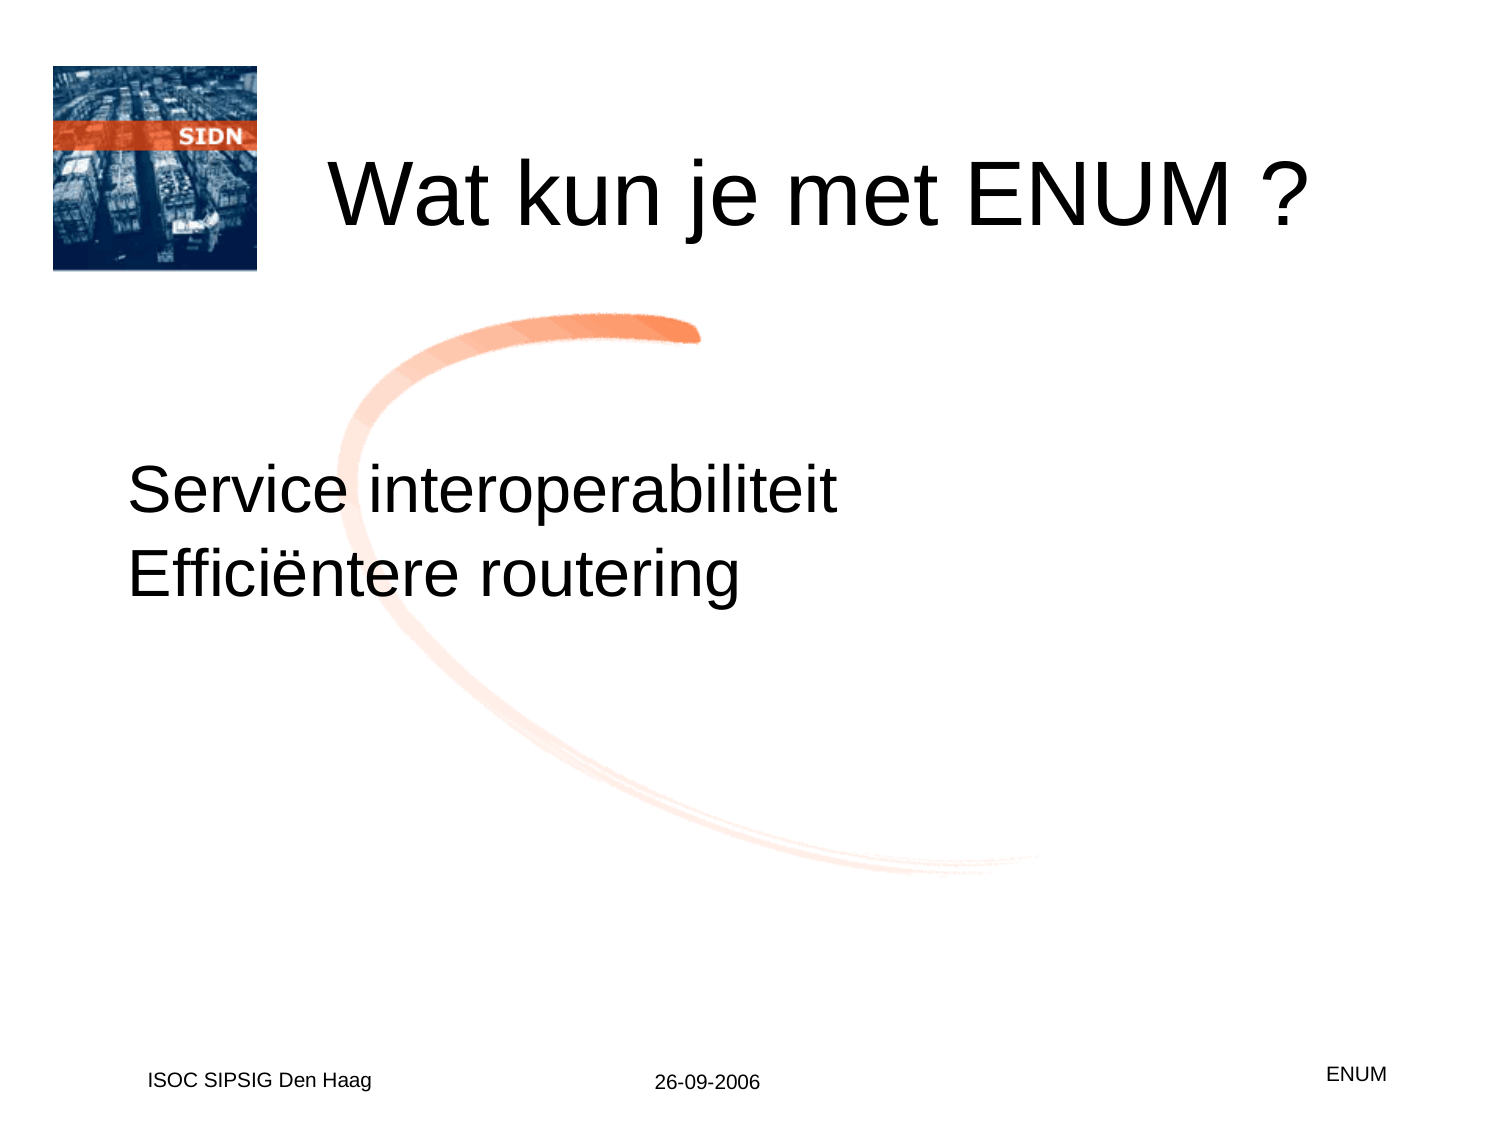

# Wat kun je met ENUM ?
Service interoperabiliteit
Efficiëntere routering